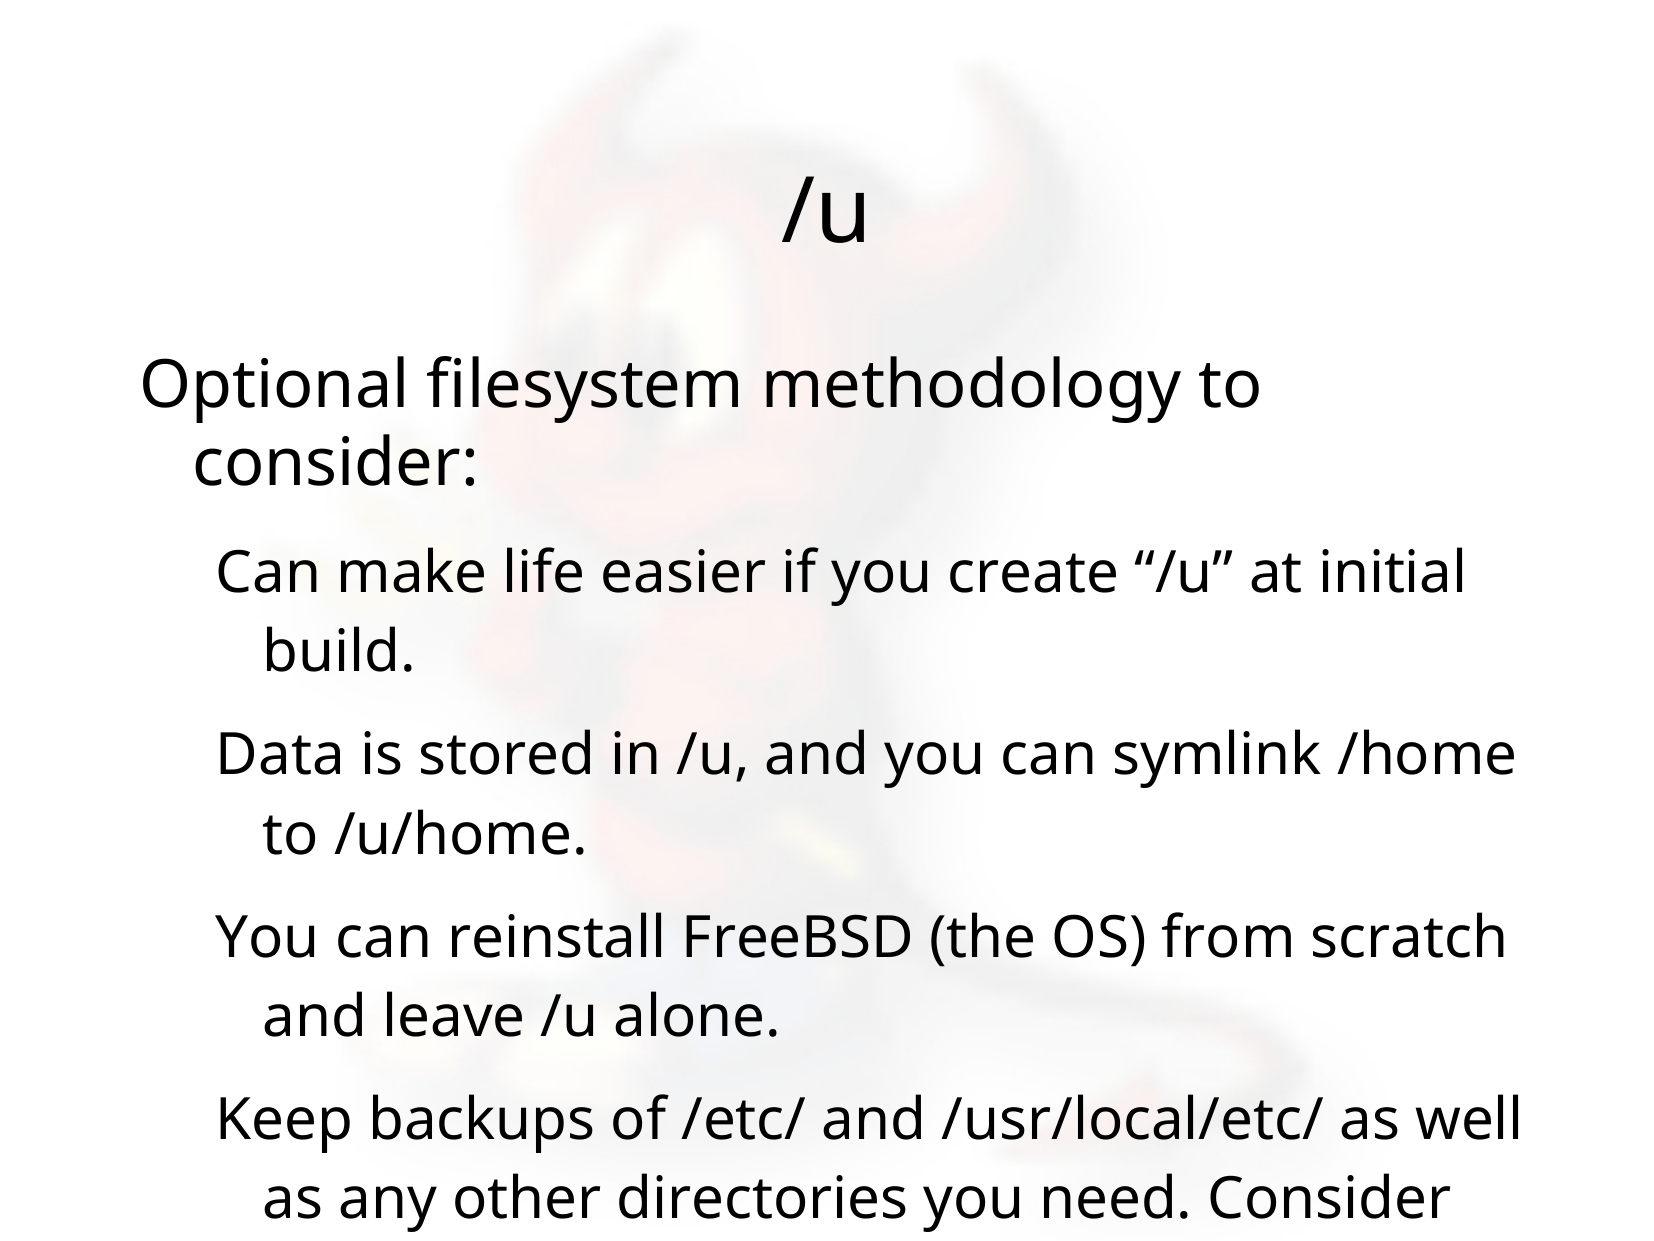

# /u
Optional filesystem methodology to consider:
Can make life easier if you create “/u” at initial build.
Data is stored in /u, and you can symlink /home to /u/home.
You can reinstall FreeBSD (the OS) from scratch and leave /u alone.
Keep backups of /etc/ and /usr/local/etc/ as well as any other directories you need. Consider tar'ing these to somewhere on /u.